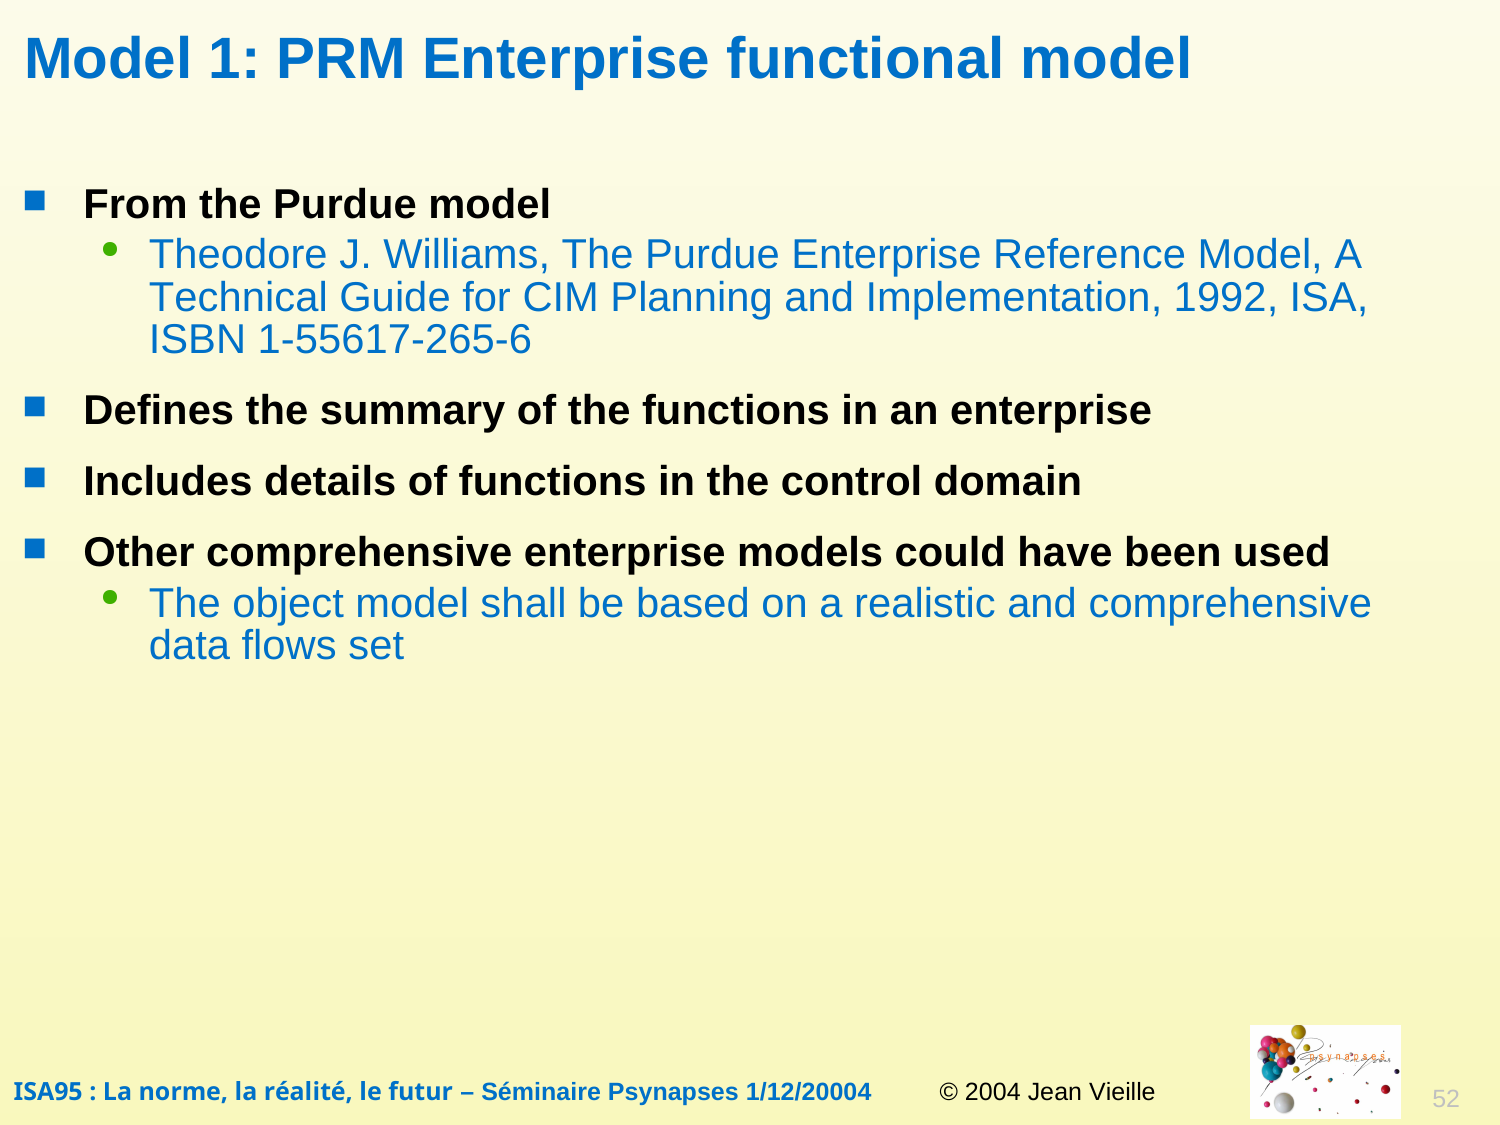

# Model 1: PRM Enterprise functional model
From the Purdue model
Theodore J. Williams, The Purdue Enterprise Reference Model, A Technical Guide for CIM Planning and Implementation, 1992, ISA, ISBN 1-55617-265-6
Defines the summary of the functions in an enterprise
Includes details of functions in the control domain
Other comprehensive enterprise models could have been used
The object model shall be based on a realistic and comprehensive data flows set